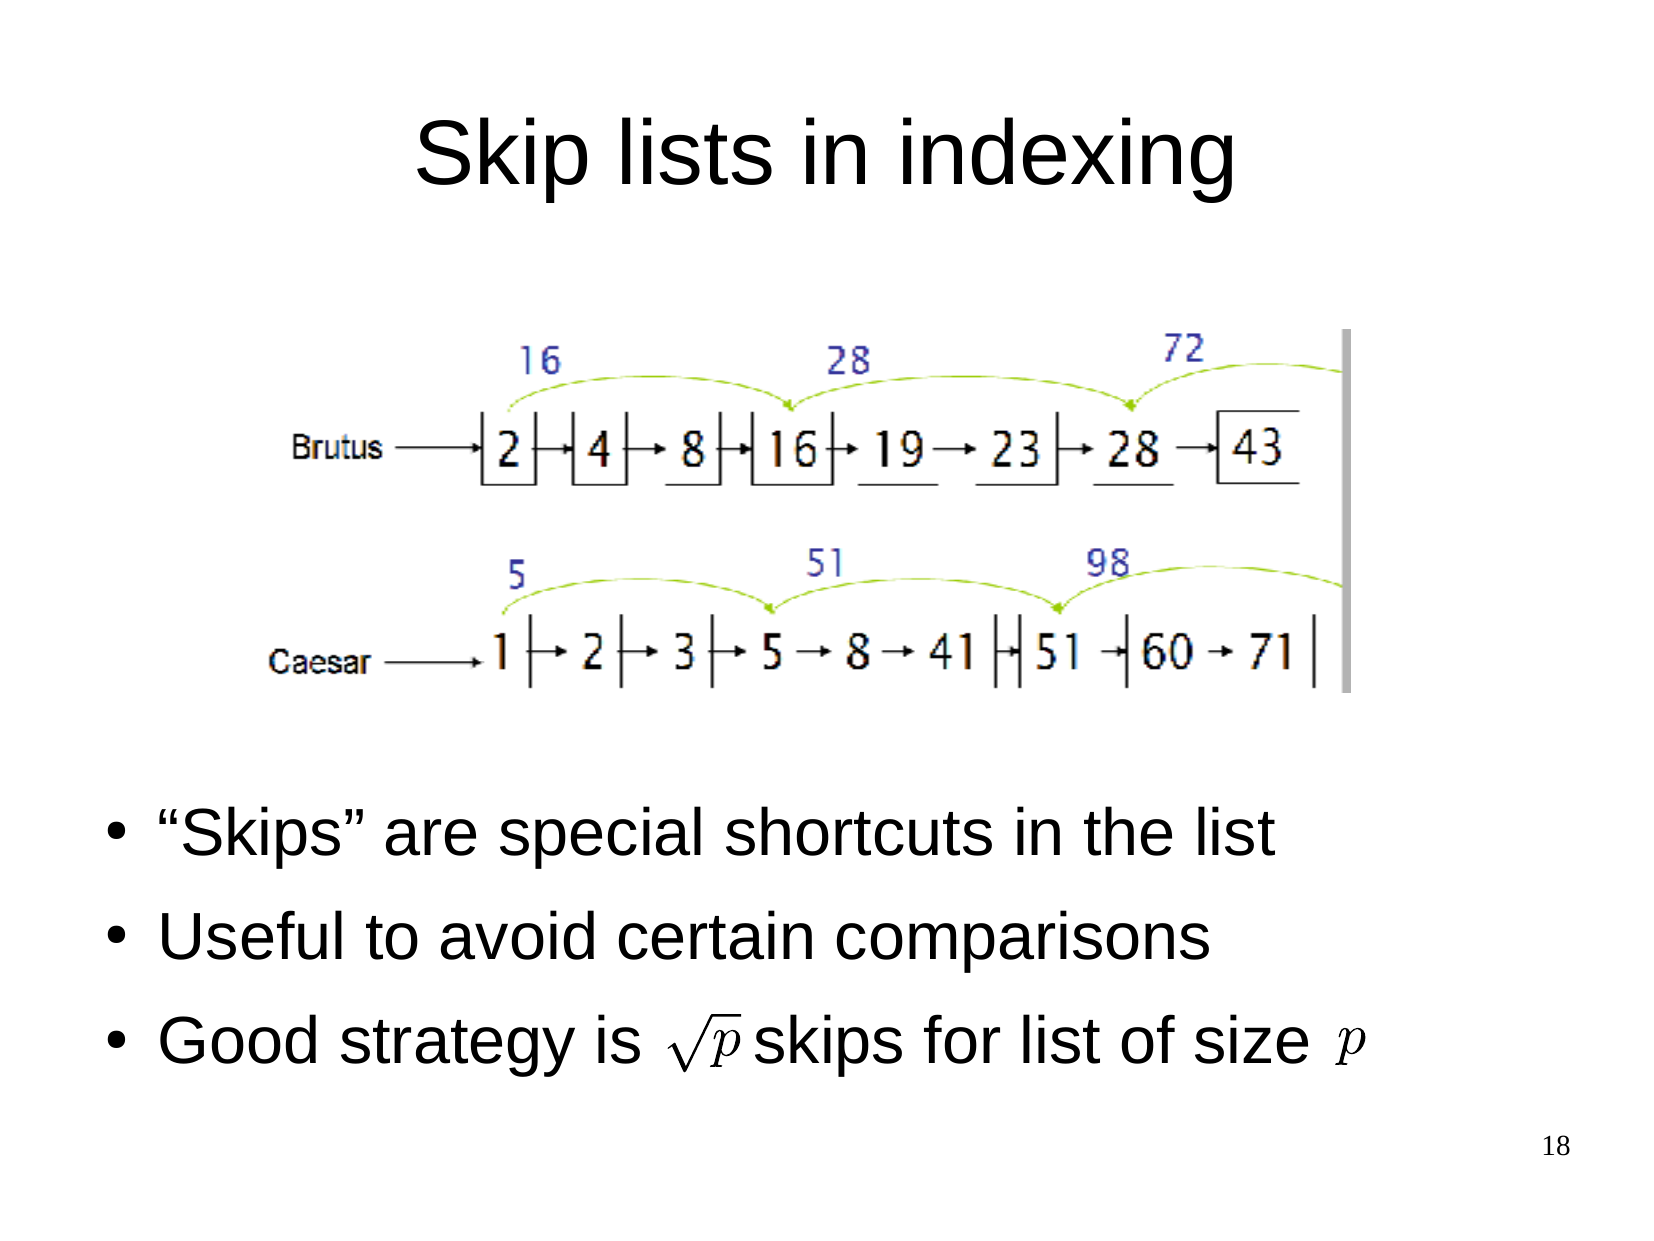

# Skip lists in indexing
“Skips” are special shortcuts in the list
Useful to avoid certain comparisons
Good strategy is skips for list of size
18